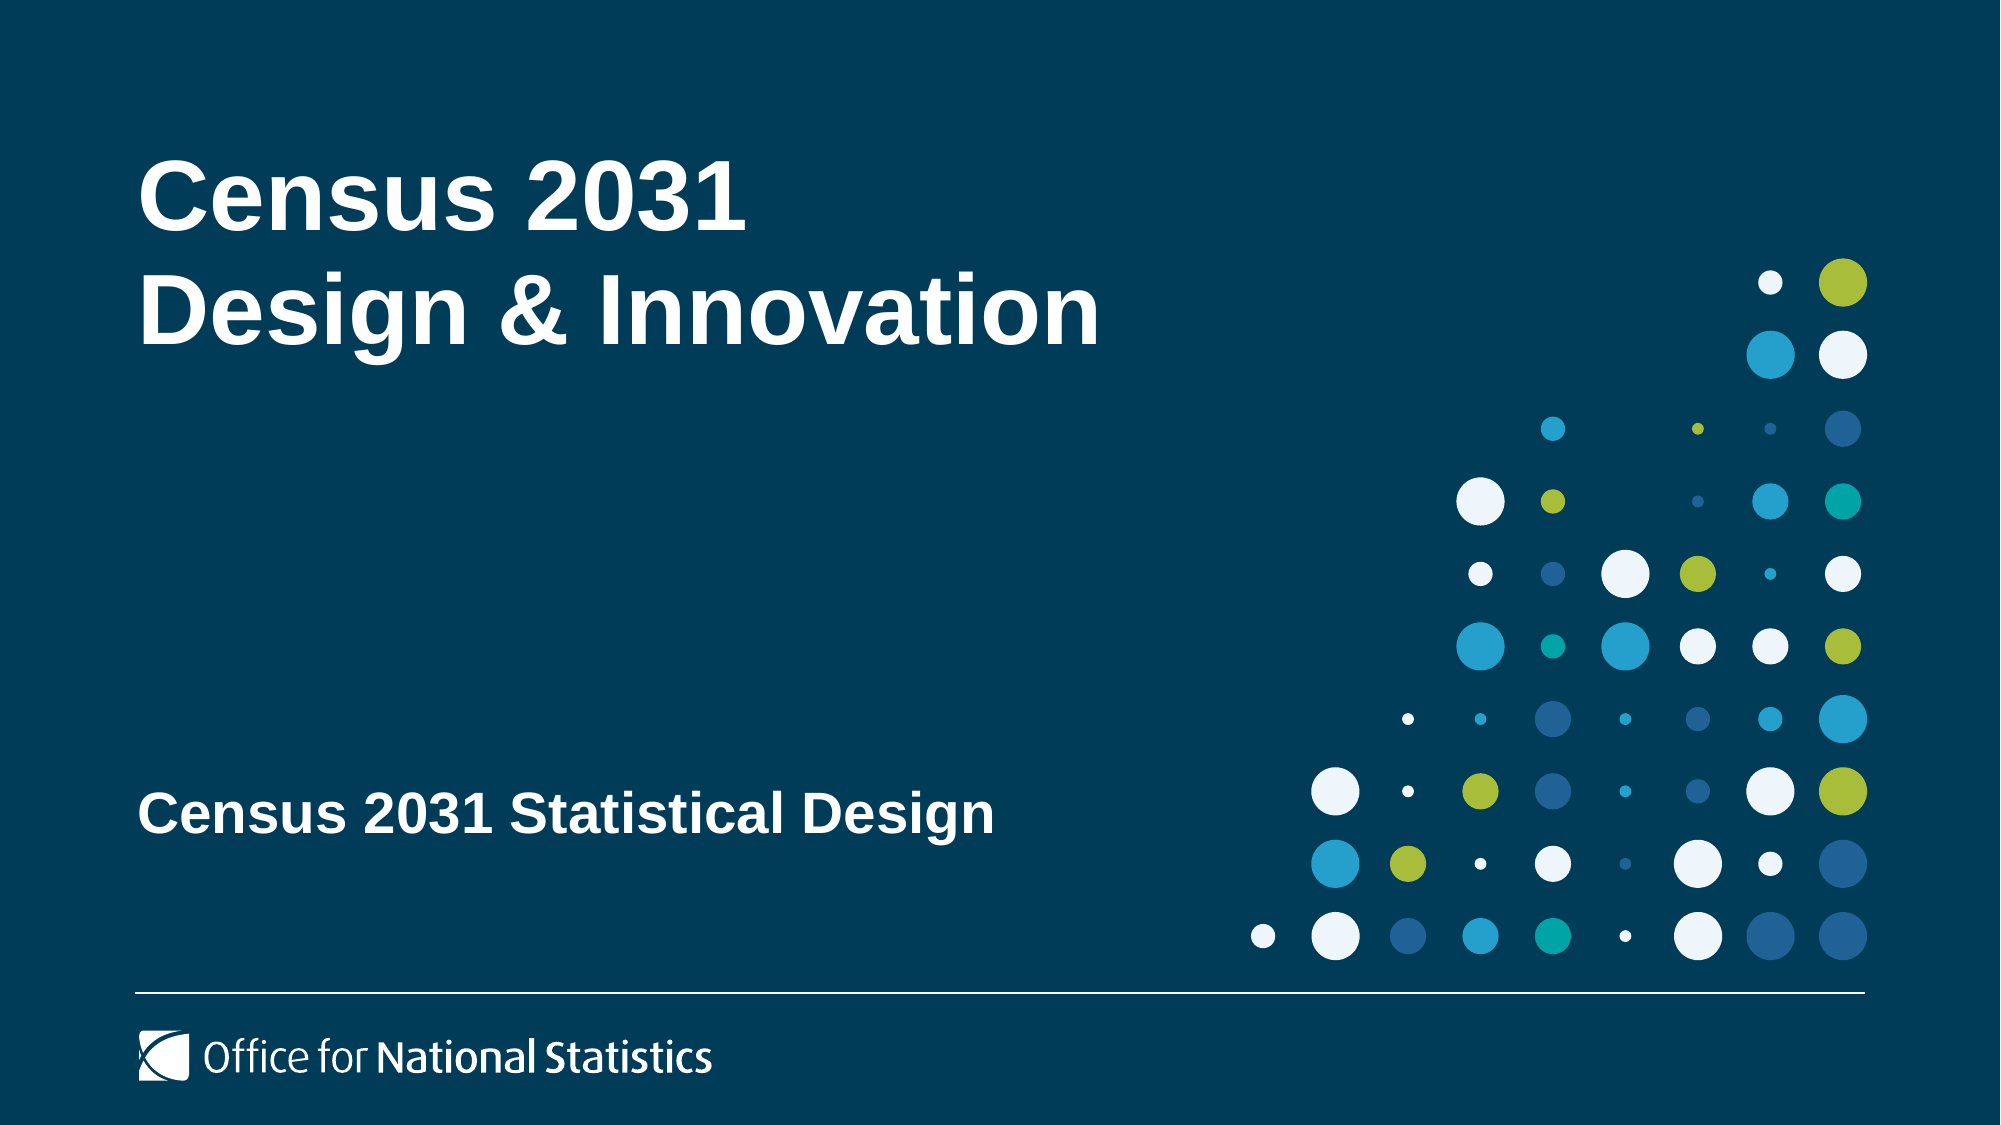

Census 2031 
Design & Innovation
# Census 2031 Statistical Design